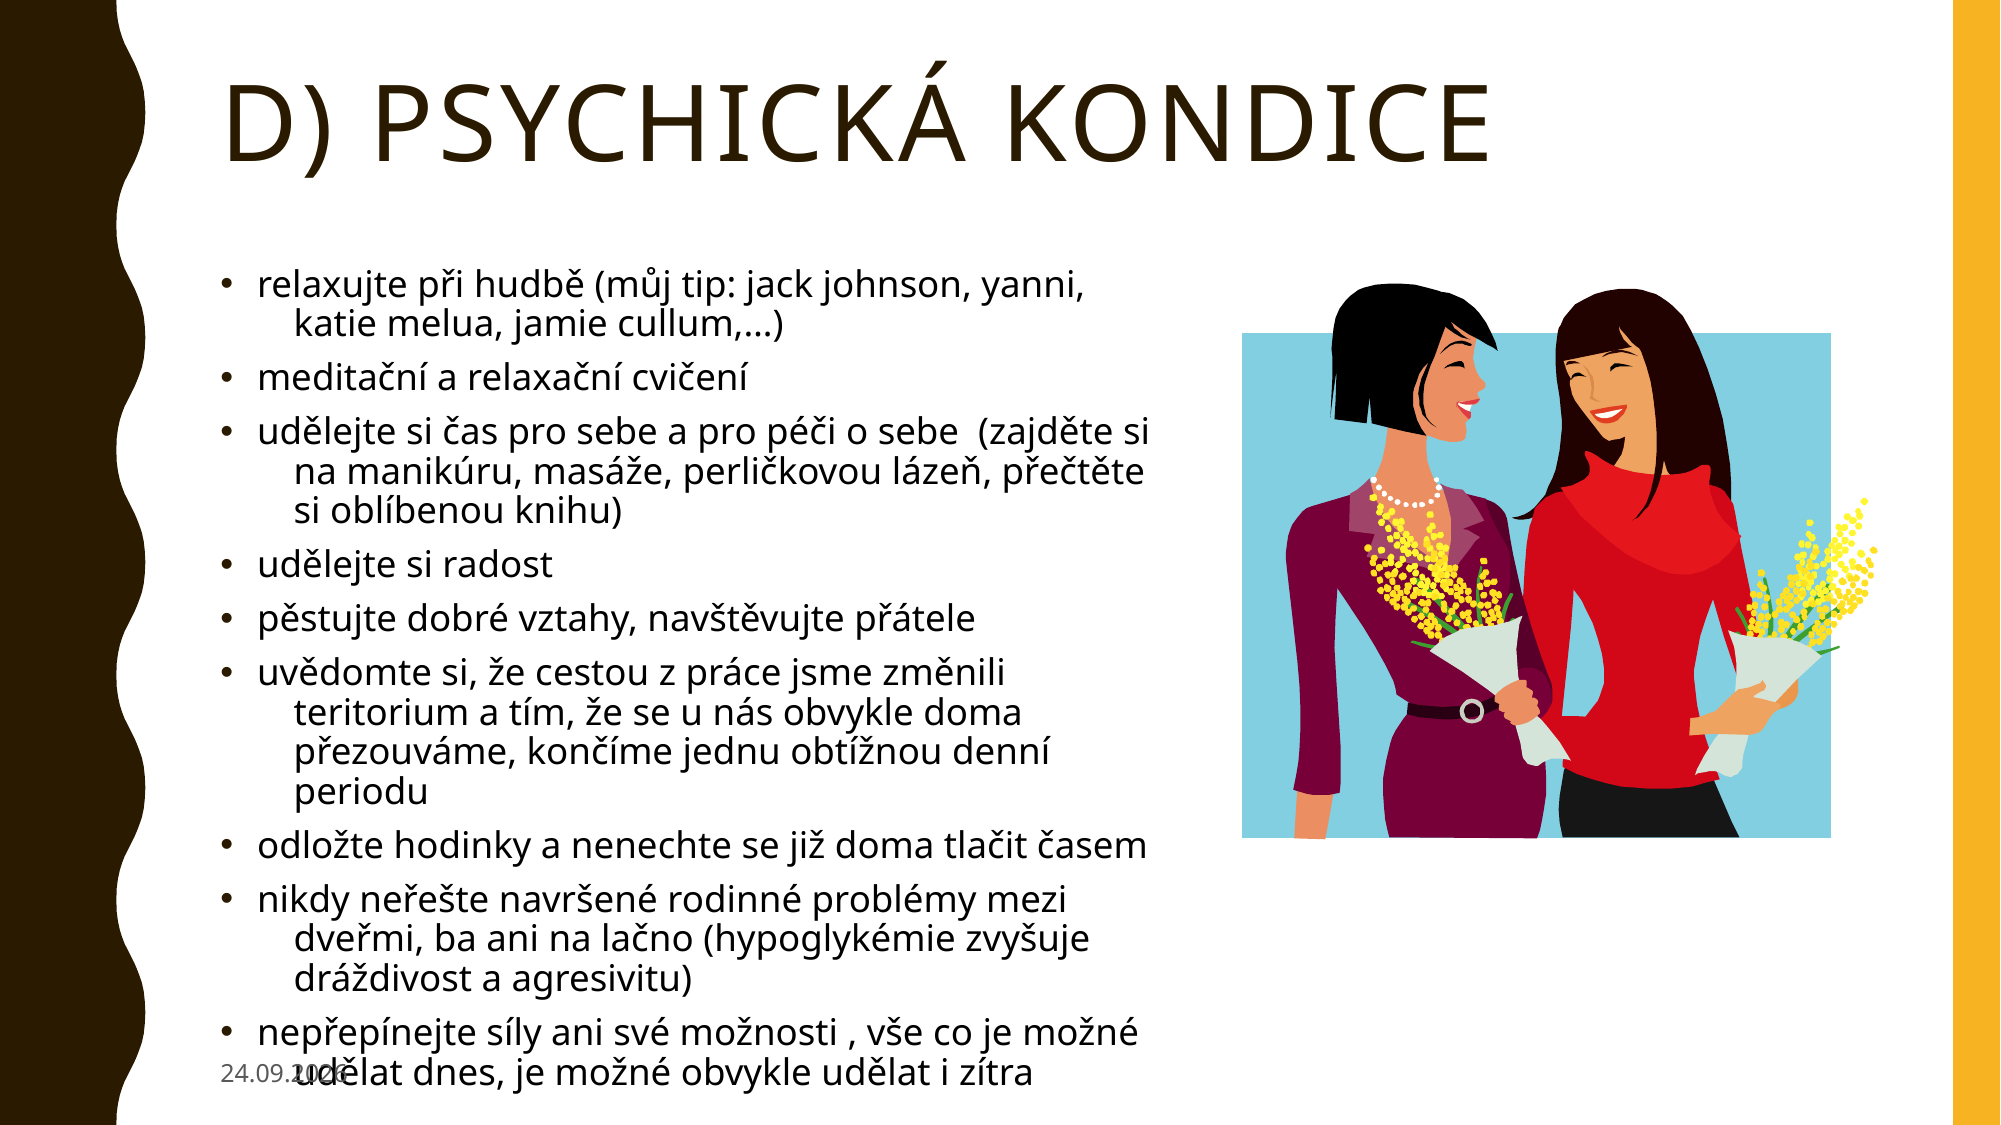

# D) Psychická kondice
relaxujte při hudbě (můj tip: jack johnson, yanni, katie melua, jamie cullum,…)
meditační a relaxační cvičení
udělejte si čas pro sebe a pro péči o sebe (zajděte si na manikúru, masáže, perličkovou lázeň, přečtěte si oblíbenou knihu)
udělejte si radost
pěstujte dobré vztahy, navštěvujte přátele
uvědomte si, že cestou z práce jsme změnili teritorium a tím, že se u nás obvykle doma přezouváme, končíme jednu obtížnou denní periodu
odložte hodinky a nenechte se již doma tlačit časem
nikdy neřešte navršené rodinné problémy mezi dveřmi, ba ani na lačno (hypoglykémie zvyšuje dráždivost a agresivitu)
nepřepínejte síly ani své možnosti , vše co je možné udělat dnes, je možné obvykle udělat i zítra